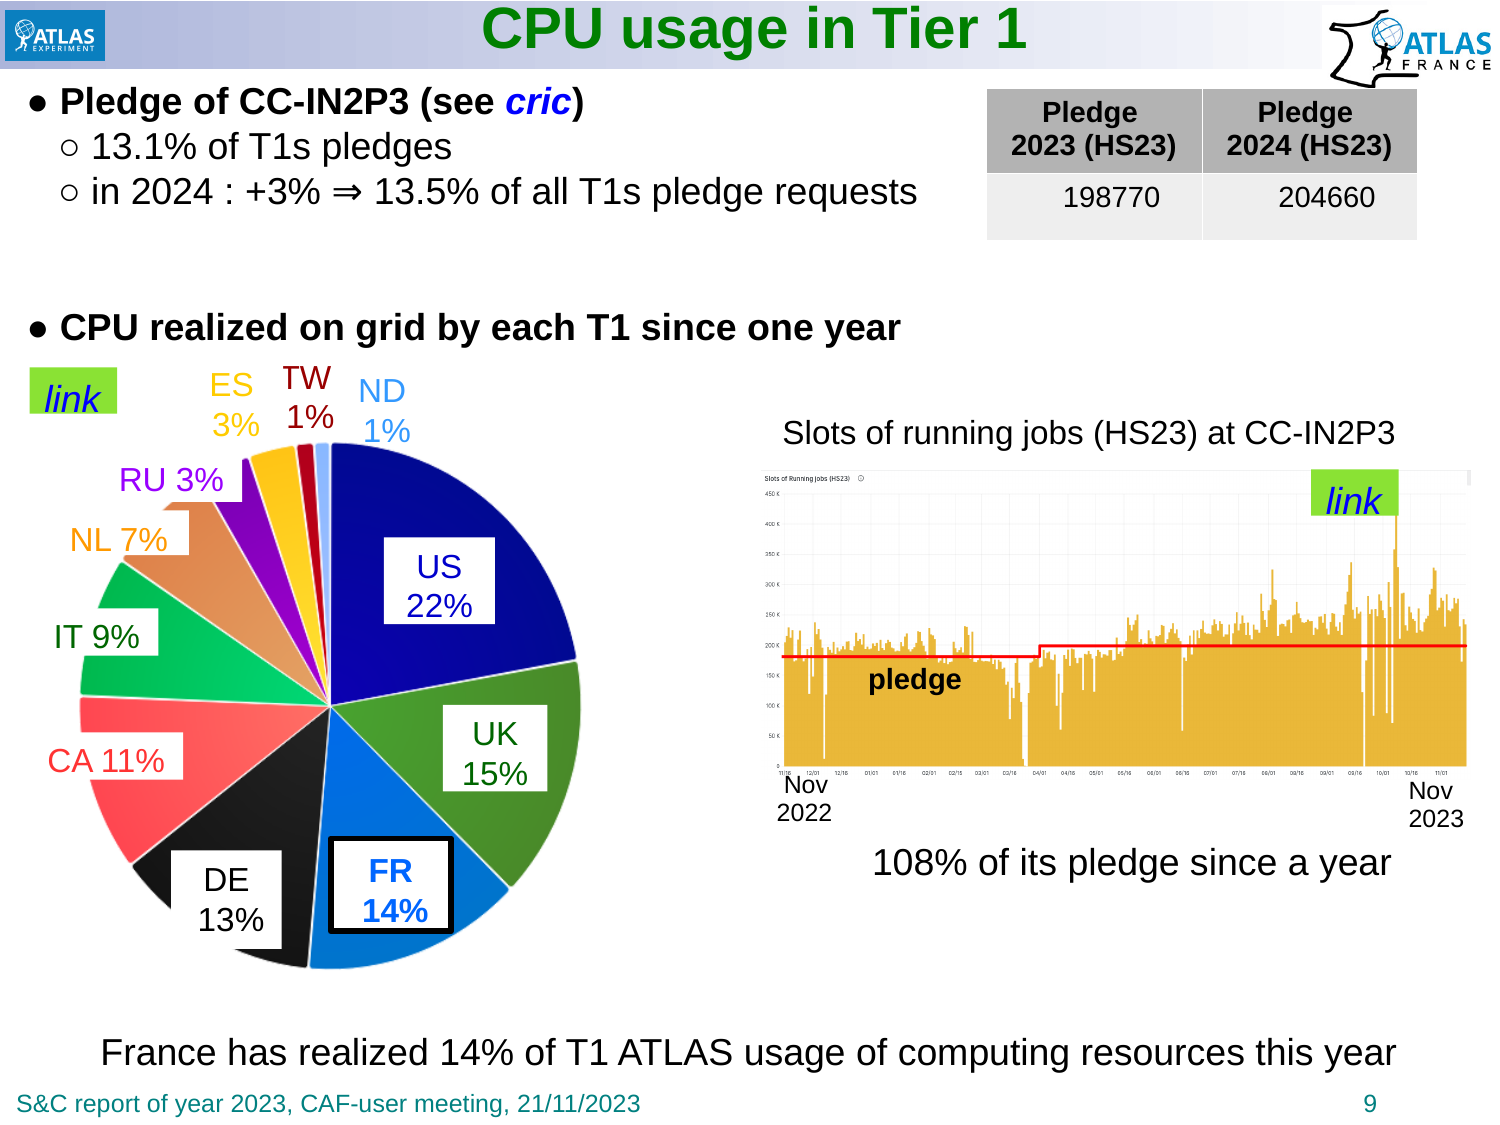

CPU usage in Tier 1
● Pledge of CC-IN2P3 (see cric)
 ○ 13.1% of T1s pledges
 ○ in 2024 : +3% ⇒ 13.5% of all T1s pledge requests
| Pledge 2023 (HS23) | Pledge 2024 (HS23) |
| --- | --- |
| 198770 | 204660 |
● CPU realized on grid by each T1 since one year
TW
1%
ES
3%
ND
1%
link
Slots of running jobs (HS23) at CC-IN2P3
RU 3%
link
NL 7%
US
22%
IT 9%
pledge
UK 15%
CA 11%
 Nov 2022
Nov 2023
 108% of its pledge since a year
FR
 14%
DE
 13%
France has realized 14% of T1 ATLAS usage of computing resources this year